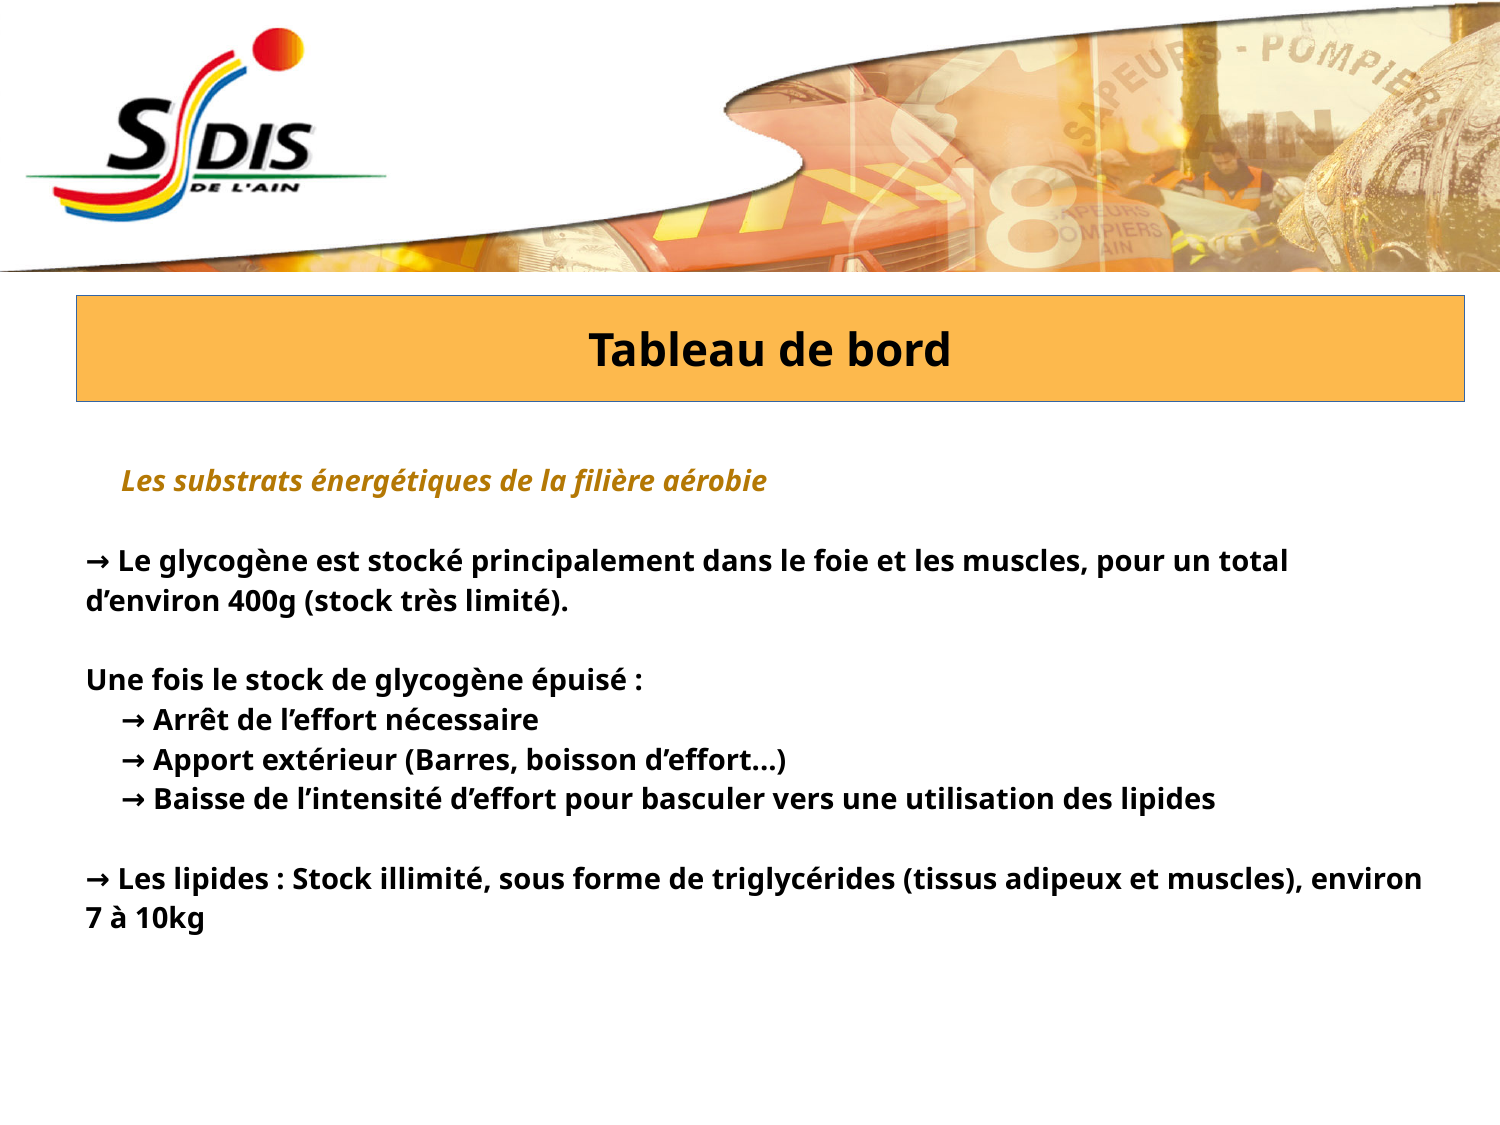

Tableau de bord
Les substrats énergétiques de la filière aérobie
→ Le glycogène est stocké principalement dans le foie et les muscles, pour un total d’environ 400g (stock très limité).
Une fois le stock de glycogène épuisé :
→ Arrêt de l’effort nécessaire
→ Apport extérieur (Barres, boisson d’effort...)
→ Baisse de l’intensité d’effort pour basculer vers une utilisation des lipides
→ Les lipides : Stock illimité, sous forme de triglycérides (tissus adipeux et muscles), environ 7 à 10kg